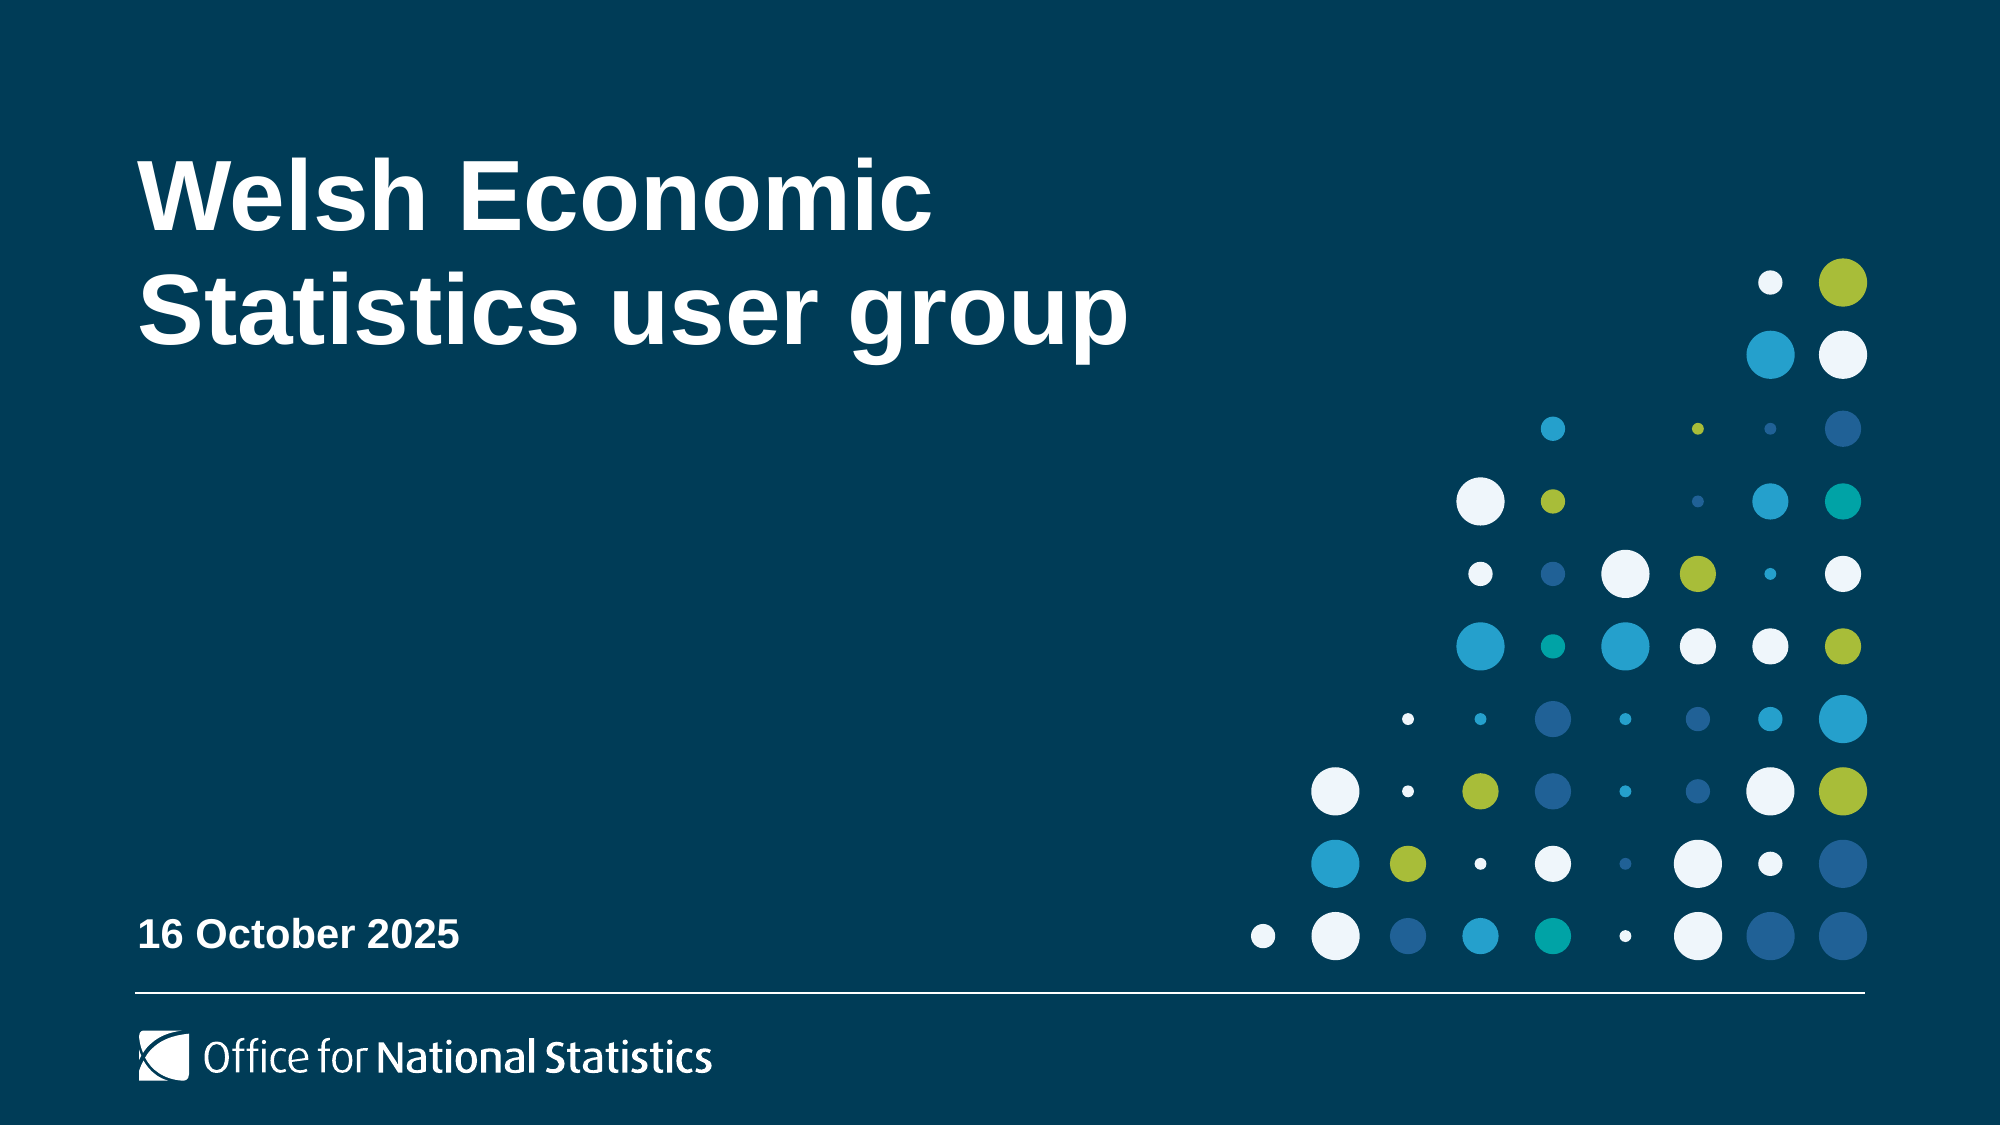

# Welsh Economic Statistics user group
16 October 2025